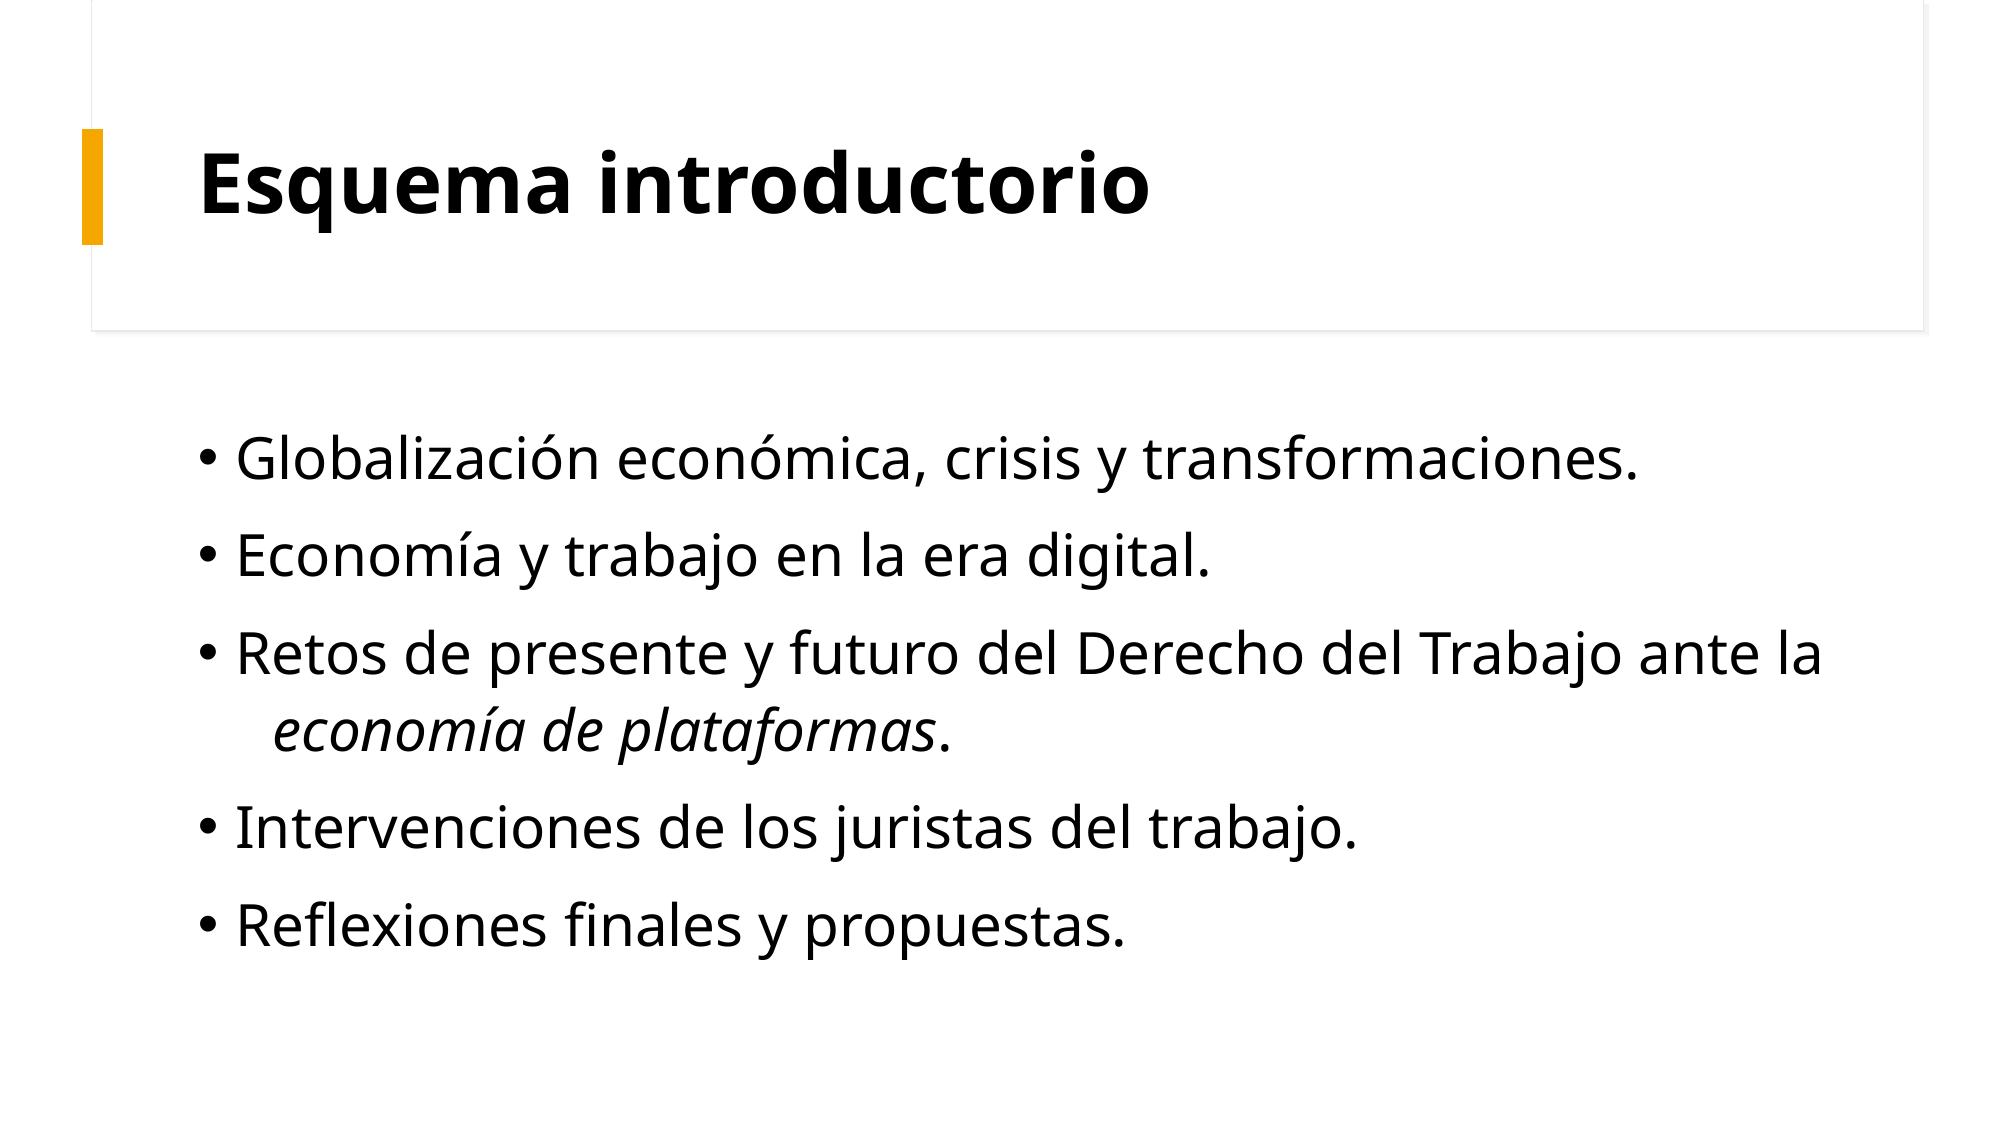

# Esquema introductorio
Globalización económica, crisis y transformaciones.
Economía y trabajo en la era digital.
Retos de presente y futuro del Derecho del Trabajo ante la economía de plataformas.
Intervenciones de los juristas del trabajo.
Reflexiones finales y propuestas.